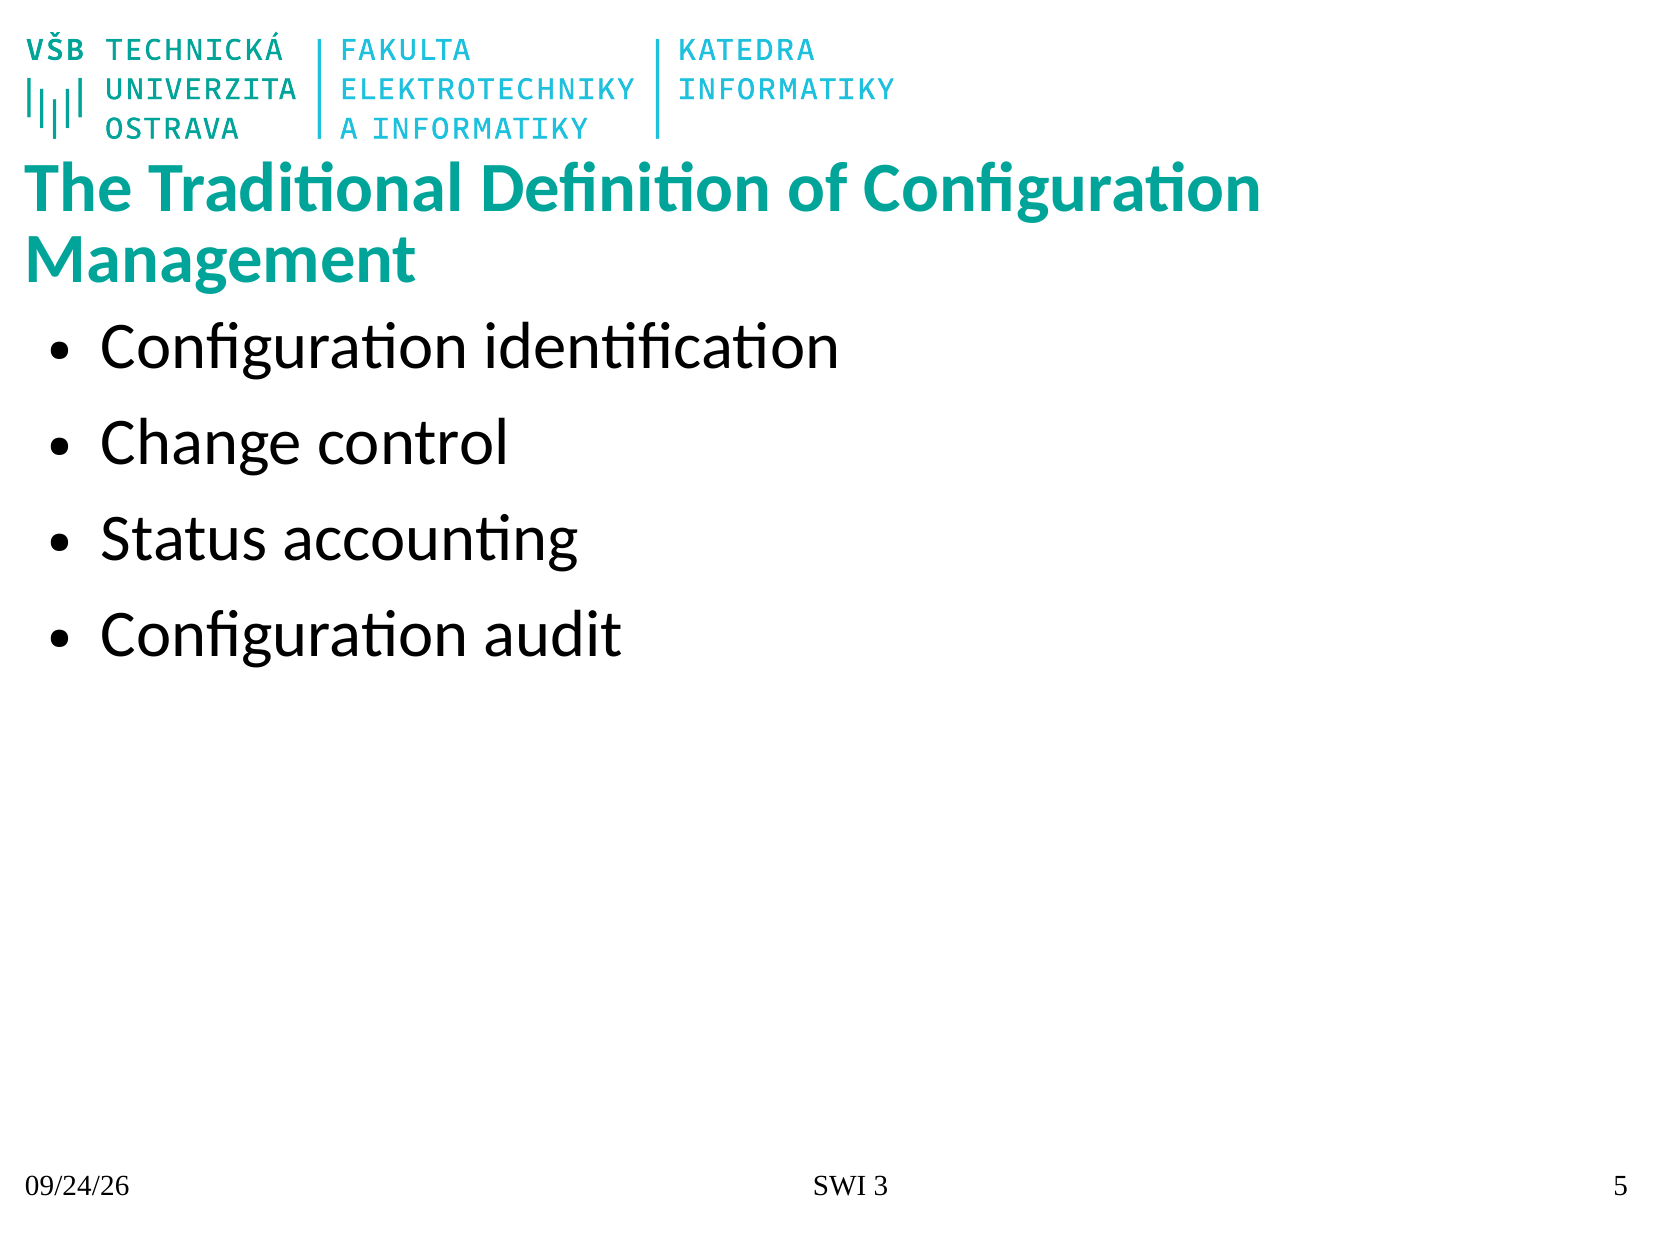

# The Traditional Definition of Configuration Management
Configuration identification
Change control
Status accounting
Configuration audit
SWI 3
5